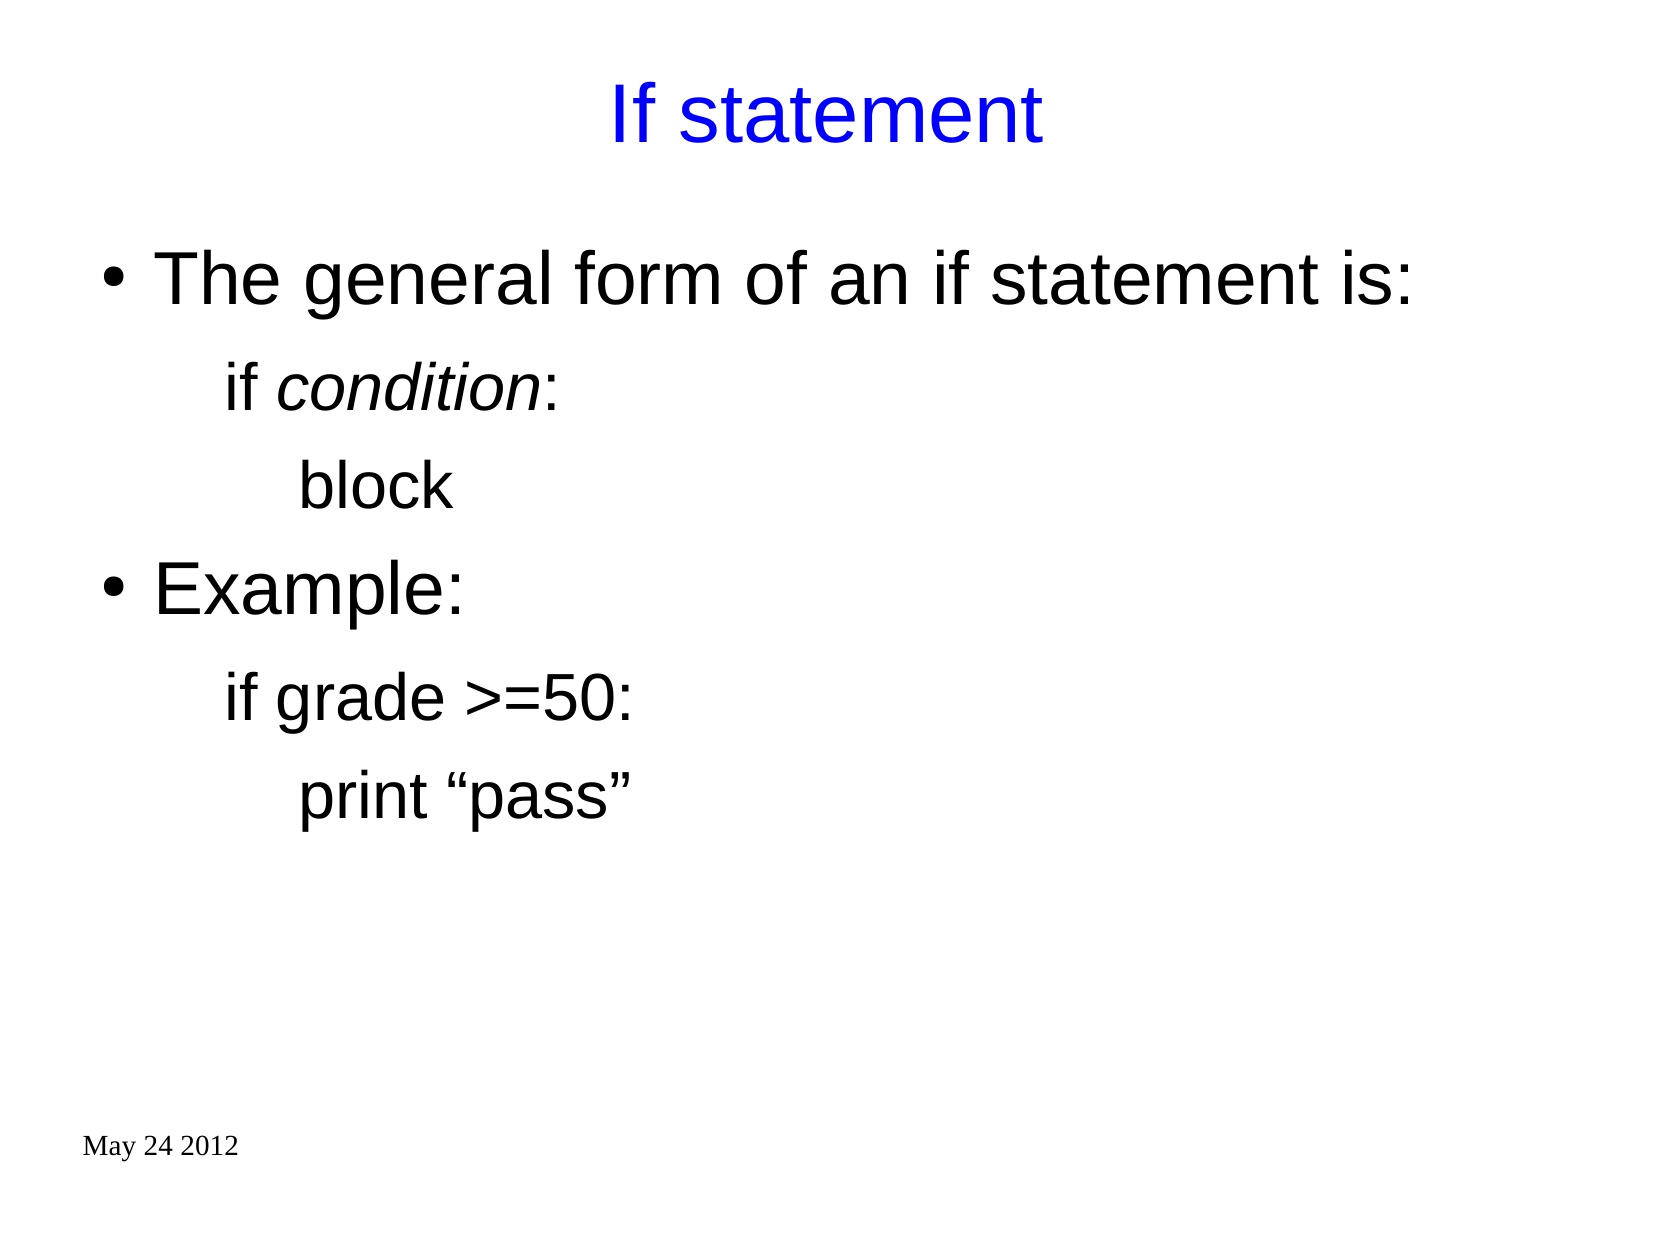

# If statement
The general form of an if statement is:
if condition:
 block
Example:
if grade >=50:
 print “pass”
May 24 2012